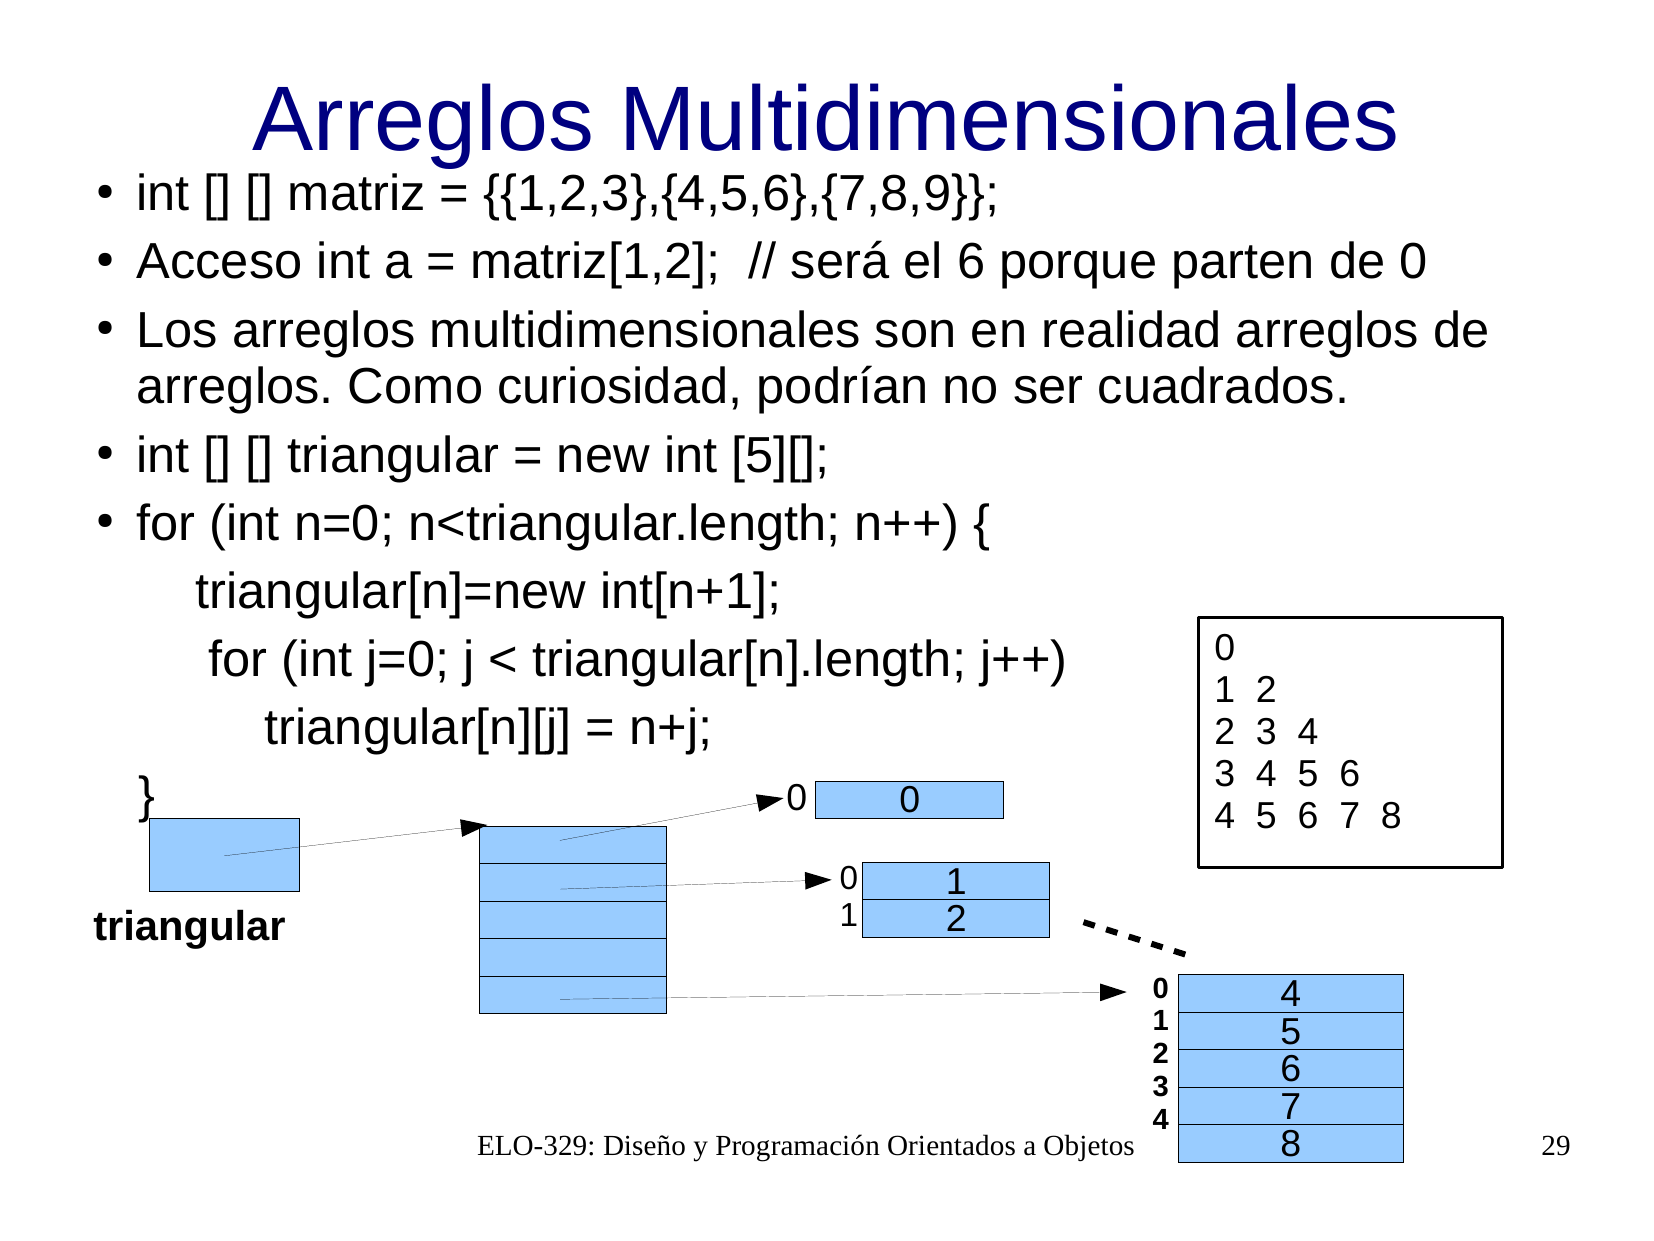

# Arreglos Multidimensionales
int [] [] matriz = {{1,2,3},{4,5,6},{7,8,9}};
Acceso int a = matriz[1,2]; // será el 6 porque parten de 0
Los arreglos multidimensionales son en realidad arreglos de arreglos. Como curiosidad, podrían no ser cuadrados.
int [] [] triangular = new int [5][];
for (int n=0; n<triangular.length; n++) {
 				 triangular[n]=new int[n+1];
 for (int j=0; j < triangular[n].length; j++)
 triangular[n][j] = n+j;
 }
0
1 2
2 3 4
3 4 5 6
4 5 6 7 8
0
0
0
1
1
2
triangular
0
1
2
3
4
4
5
6
7
8
29